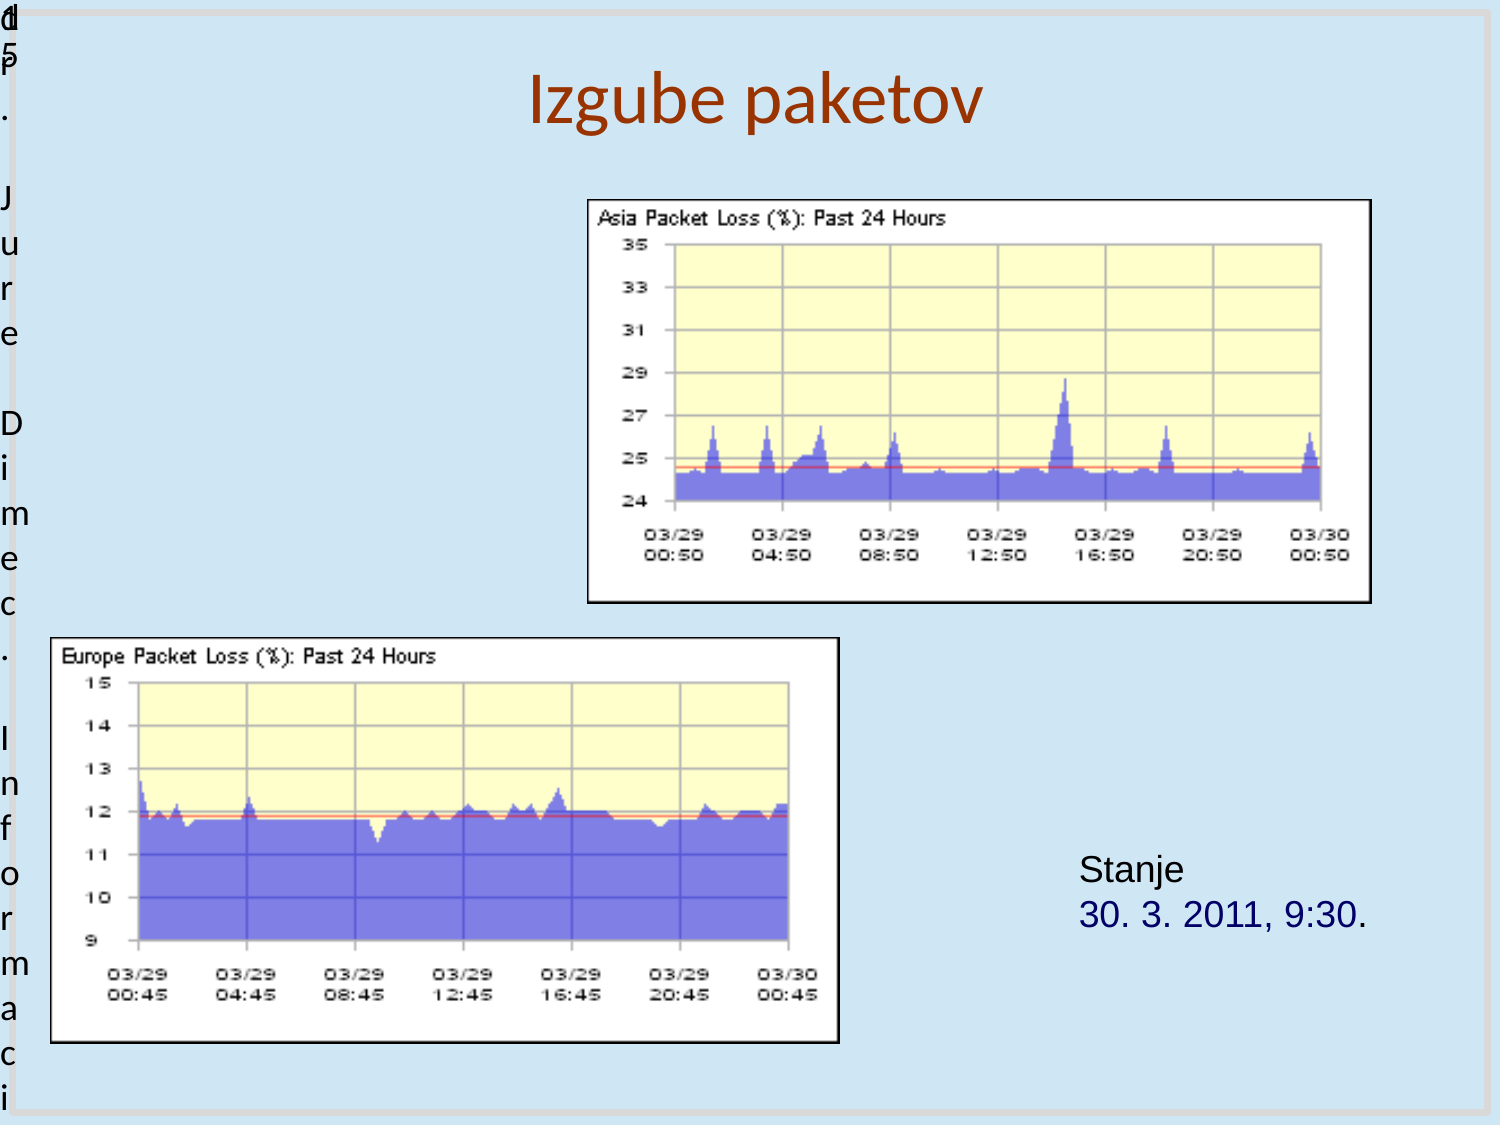

dr. Jure Dimec. Informacijski viri na Internetu (2012 / 13). Statistika prometa na Internetu.
# Izgube paketov
Stanje
30. 3. 2011, 9:30.